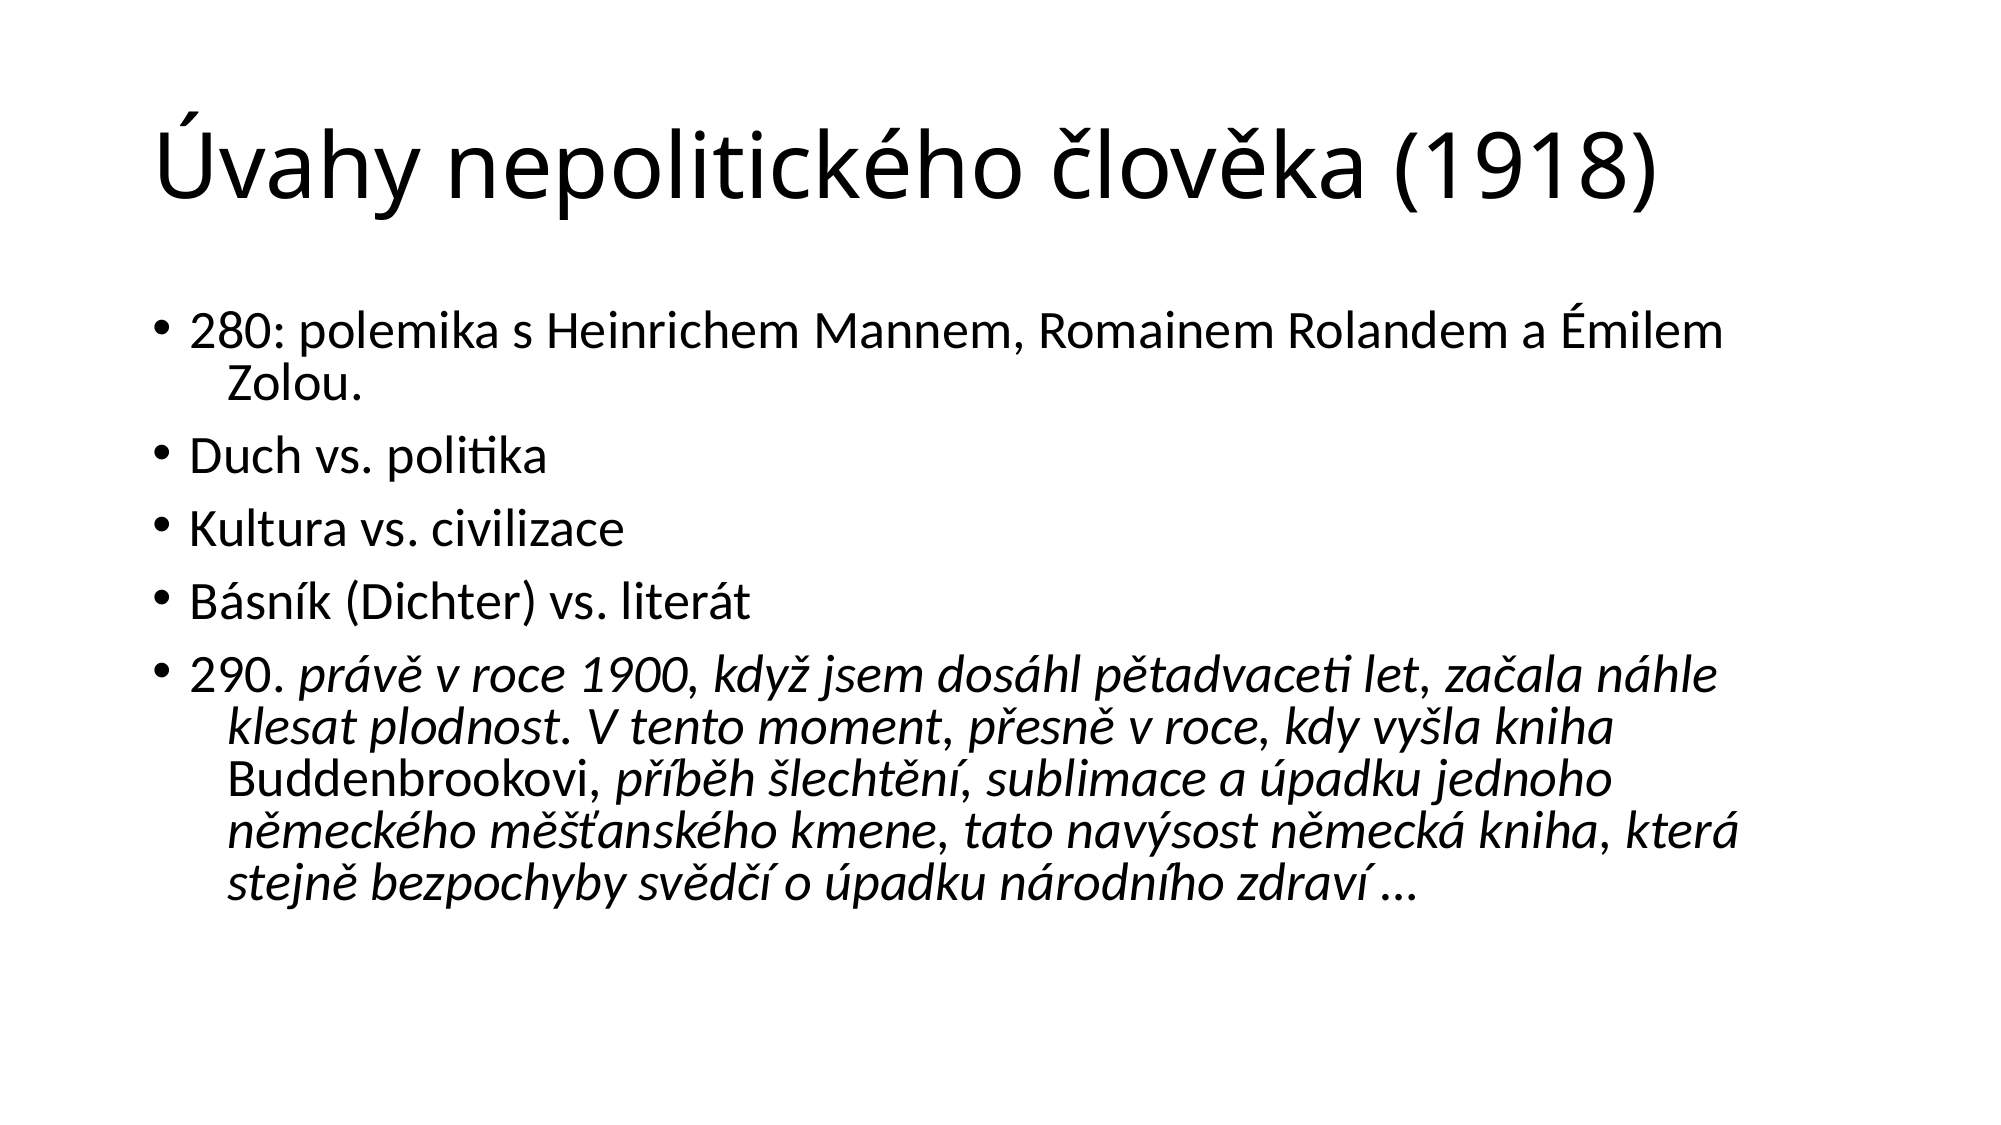

# Úvahy nepolitického člověka (1918)
280: polemika s Heinrichem Mannem, Romainem Rolandem a Émilem Zolou.
Duch vs. politika
Kultura vs. civilizace
Básník (Dichter) vs. literát
290. právě v roce 1900, když jsem dosáhl pětadvaceti let, začala náhle klesat plodnost. V tento moment, přesně v roce, kdy vyšla kniha Buddenbrookovi, příběh šlechtění, sublimace a úpadku jednoho německého měšťanského kmene, tato navýsost německá kniha, která stejně bezpochyby svědčí o úpadku národního zdraví …